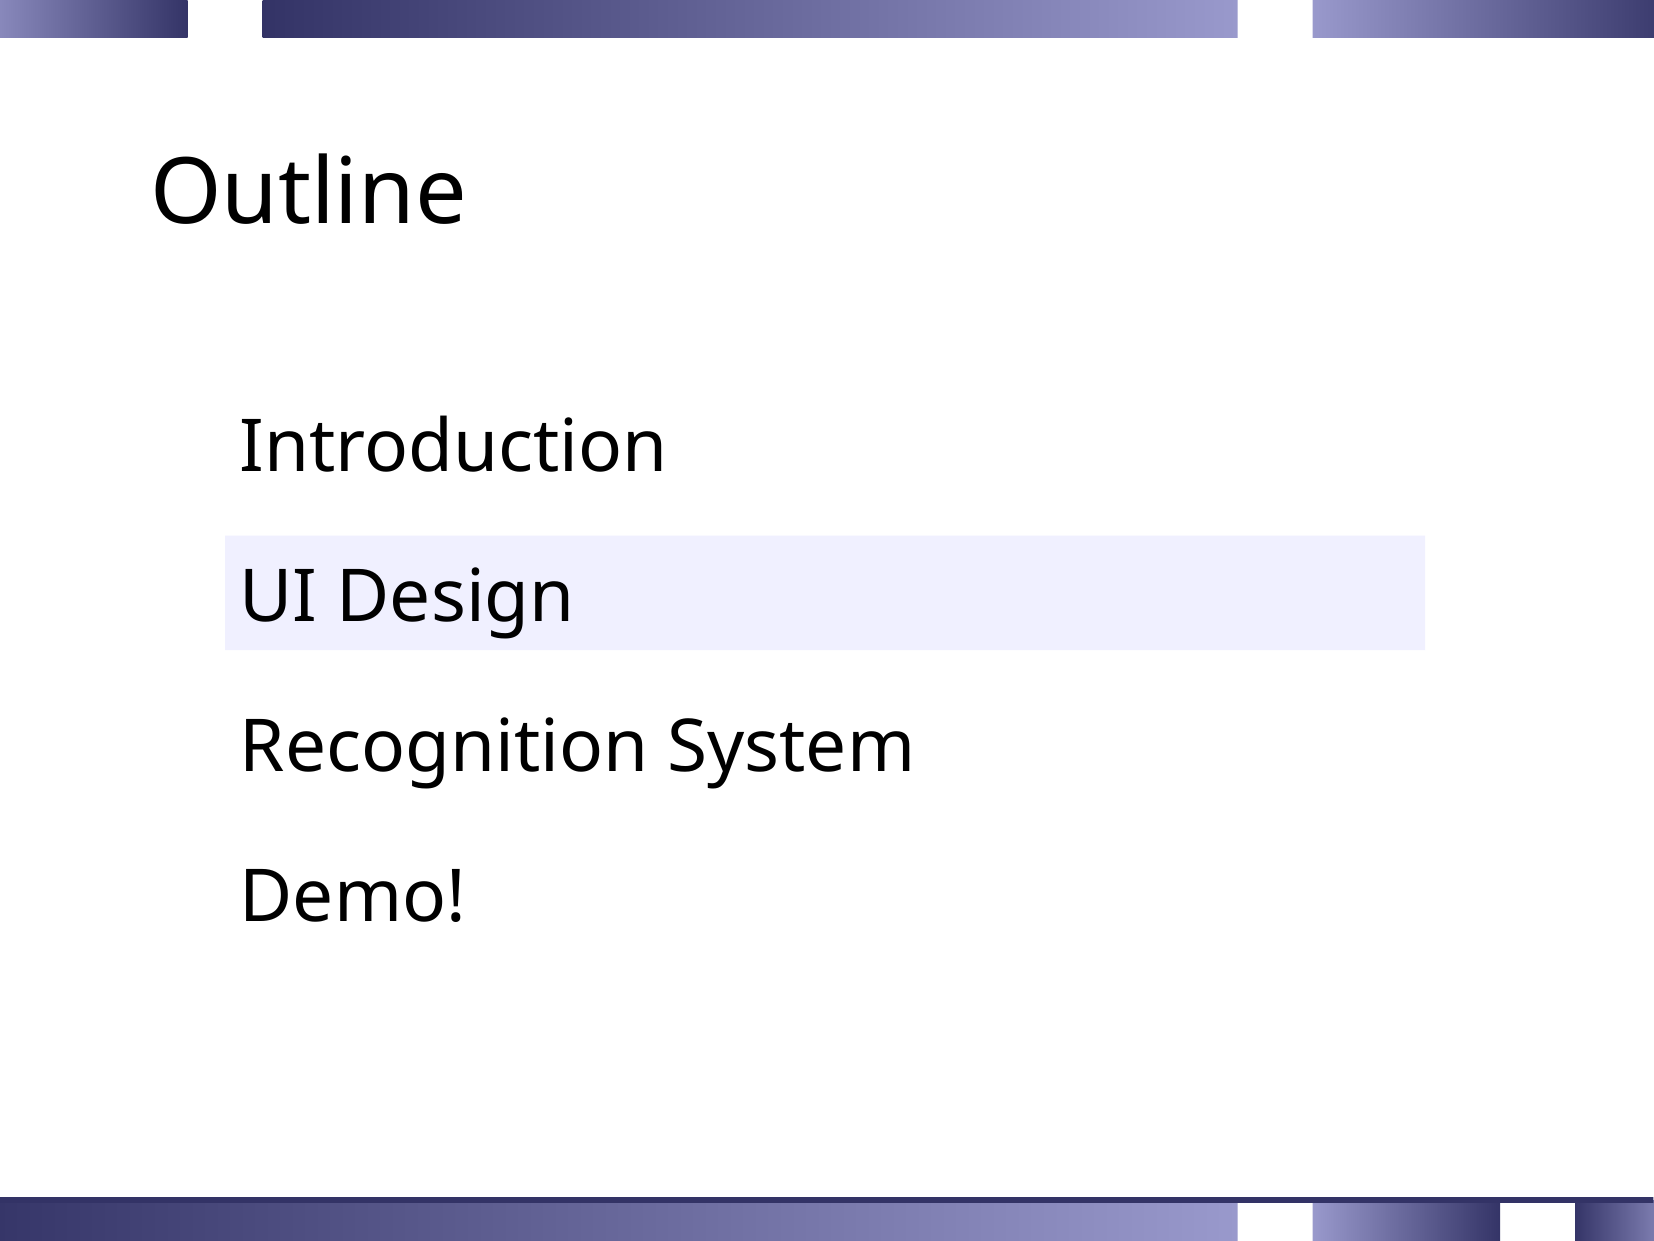

# Outline
Introduction
UI Design
Recognition System
Demo!